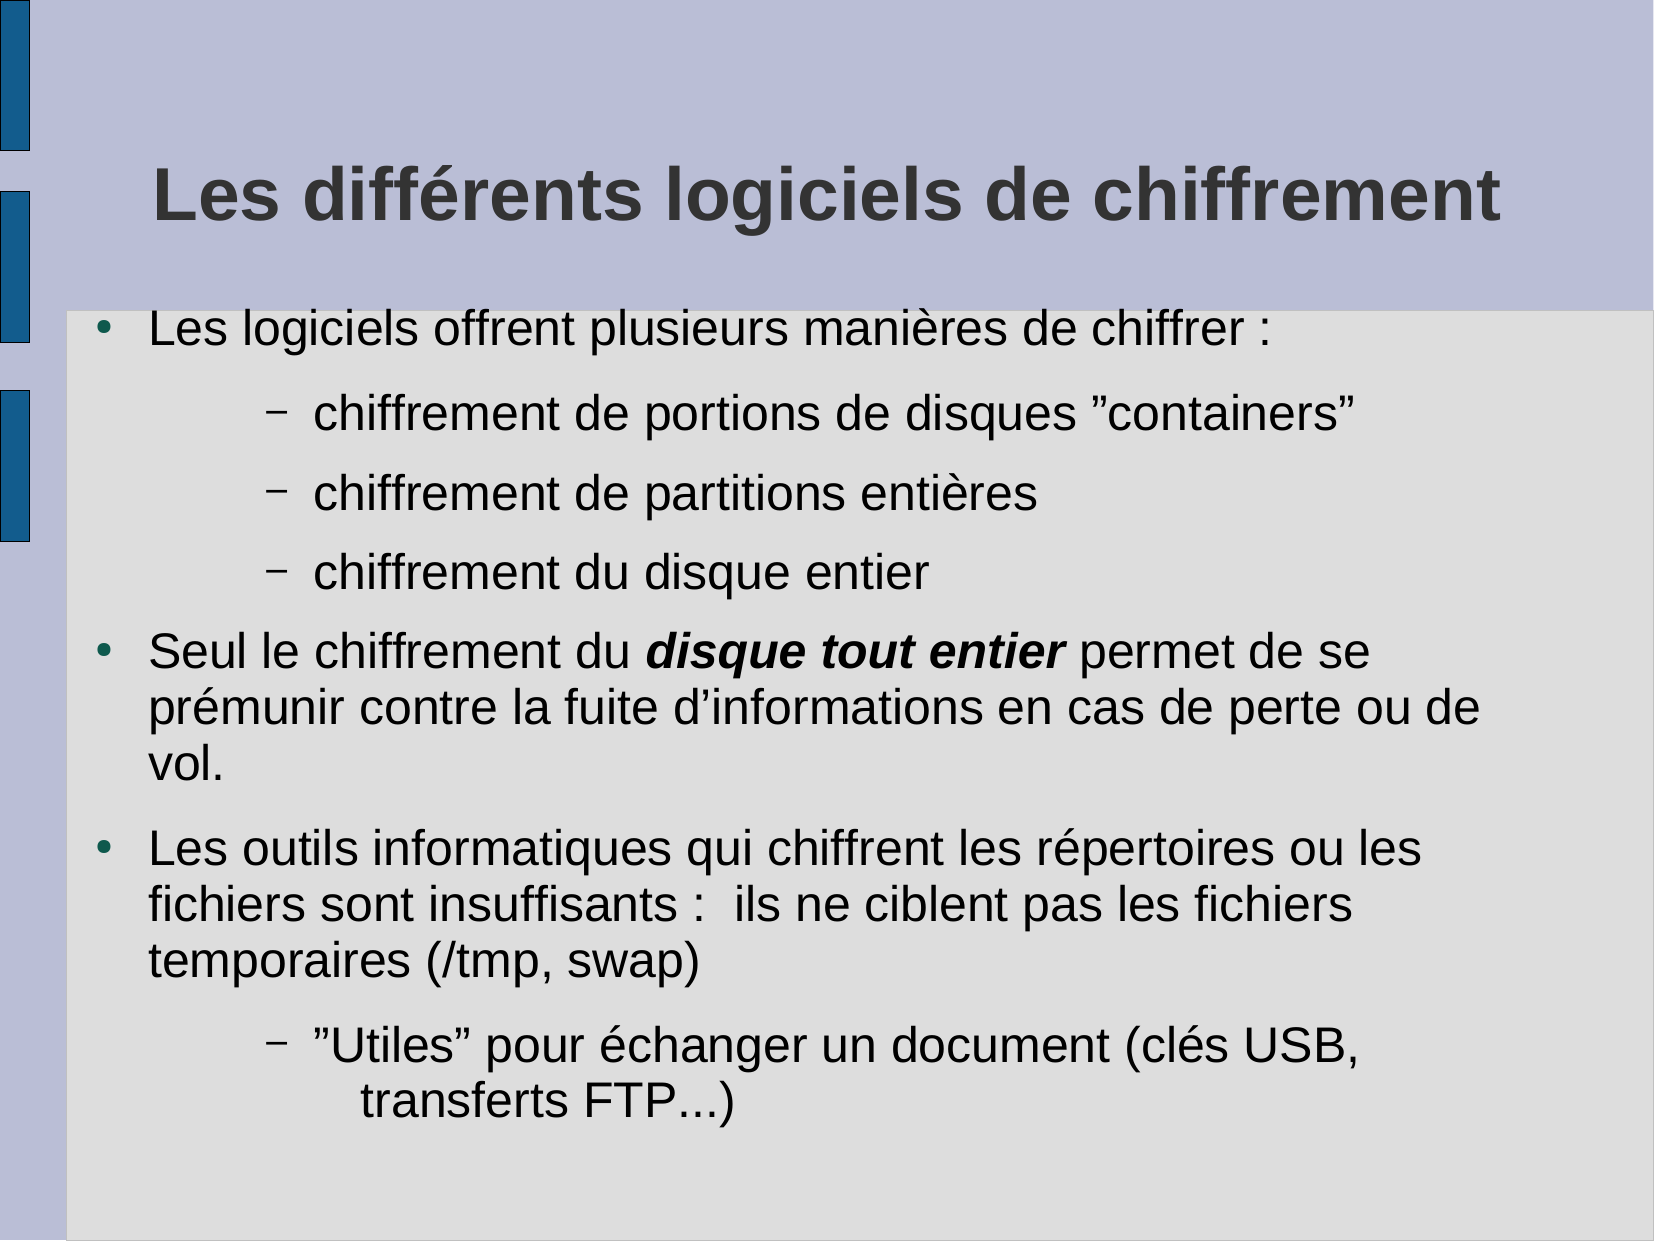

# Les différents logiciels de chiffrement
Les logiciels offrent plusieurs manières de chiffrer :
chiffrement de portions de disques ”containers”
chiffrement de partitions entières
chiffrement du disque entier
Seul le chiffrement du disque tout entier permet de se prémunir contre la fuite d’informations en cas de perte ou de vol.
Les outils informatiques qui chiffrent les répertoires ou les fichiers sont insuffisants : ils ne ciblent pas les fichiers temporaires (/tmp, swap)
”Utiles” pour échanger un document (clés USB, transferts FTP...)